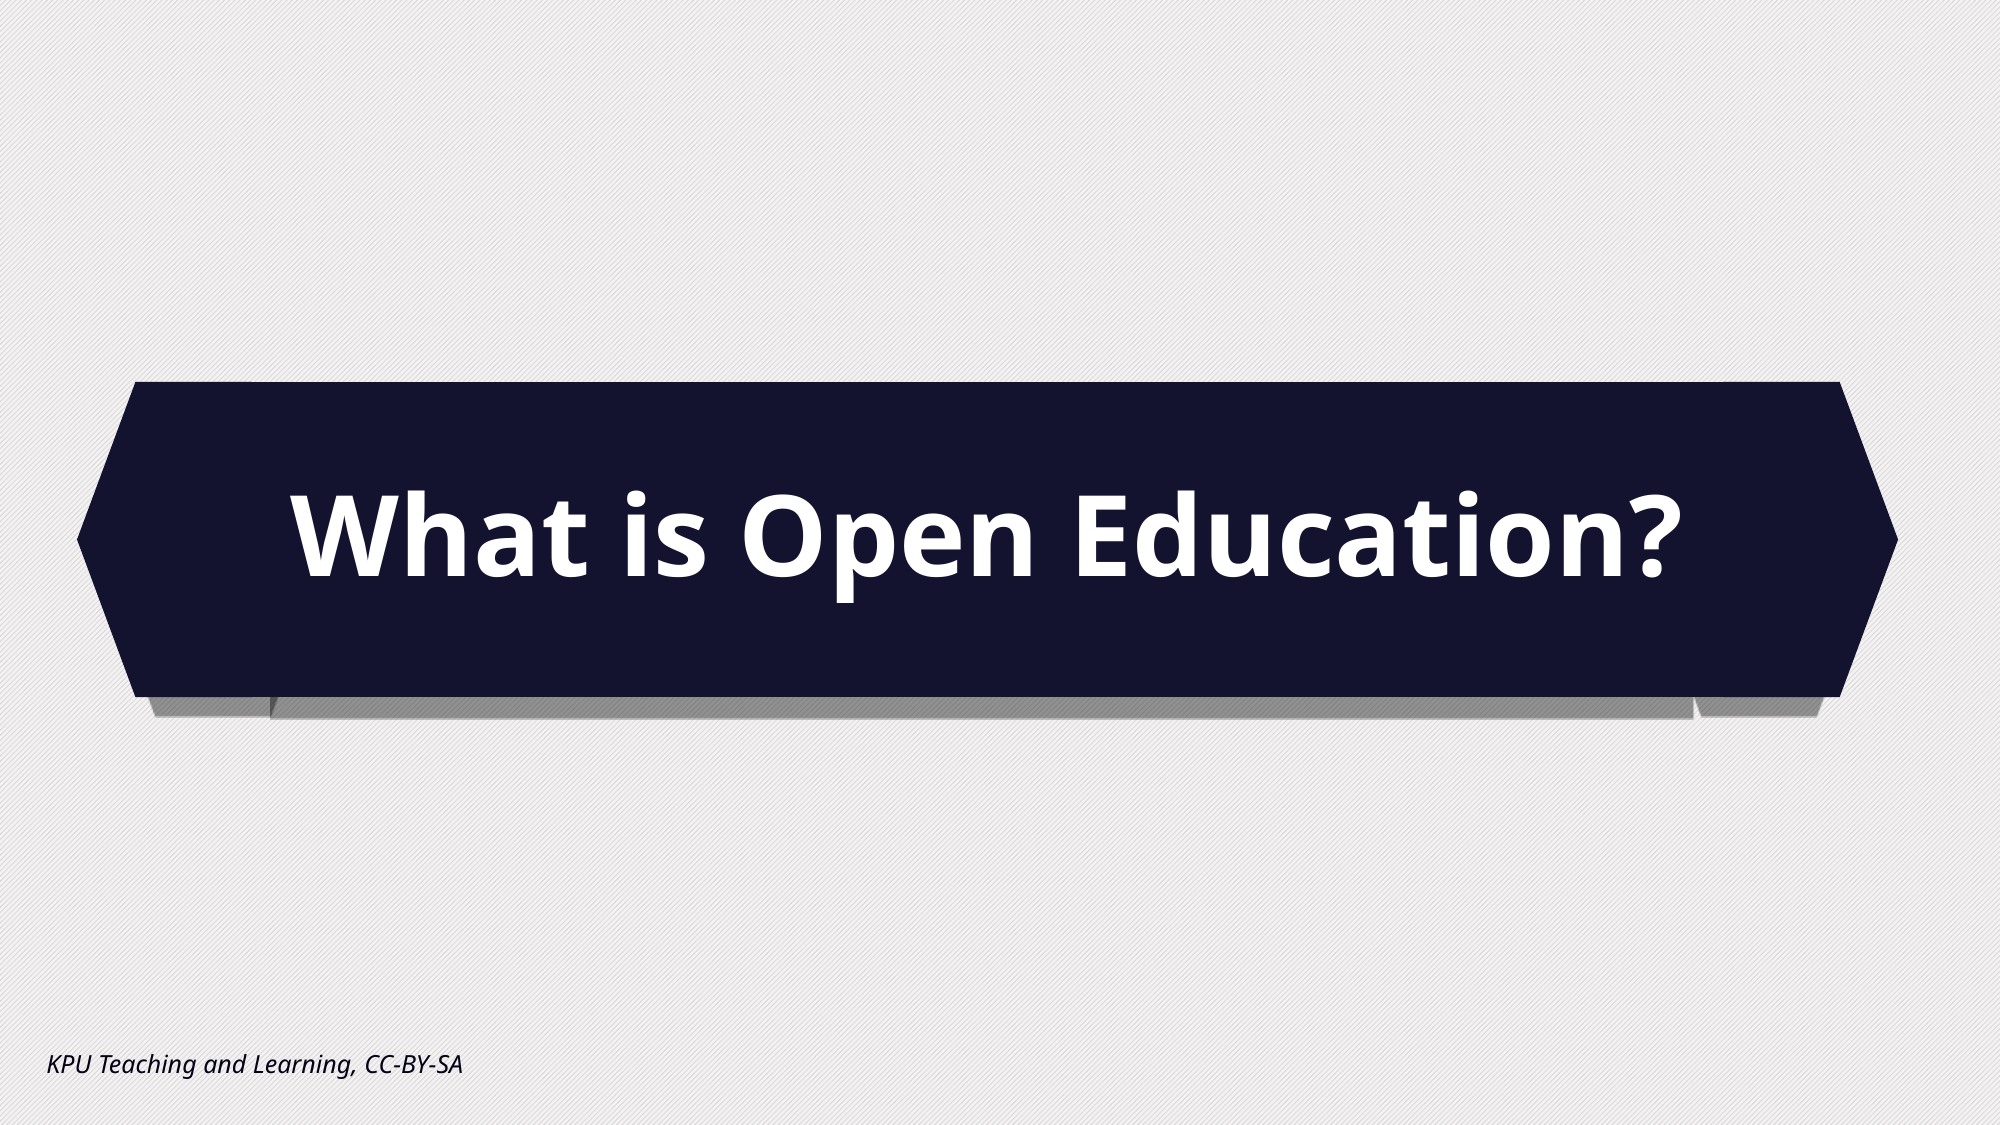

# What is Open Education?
KPU Teaching and Learning, CC-BY-SA